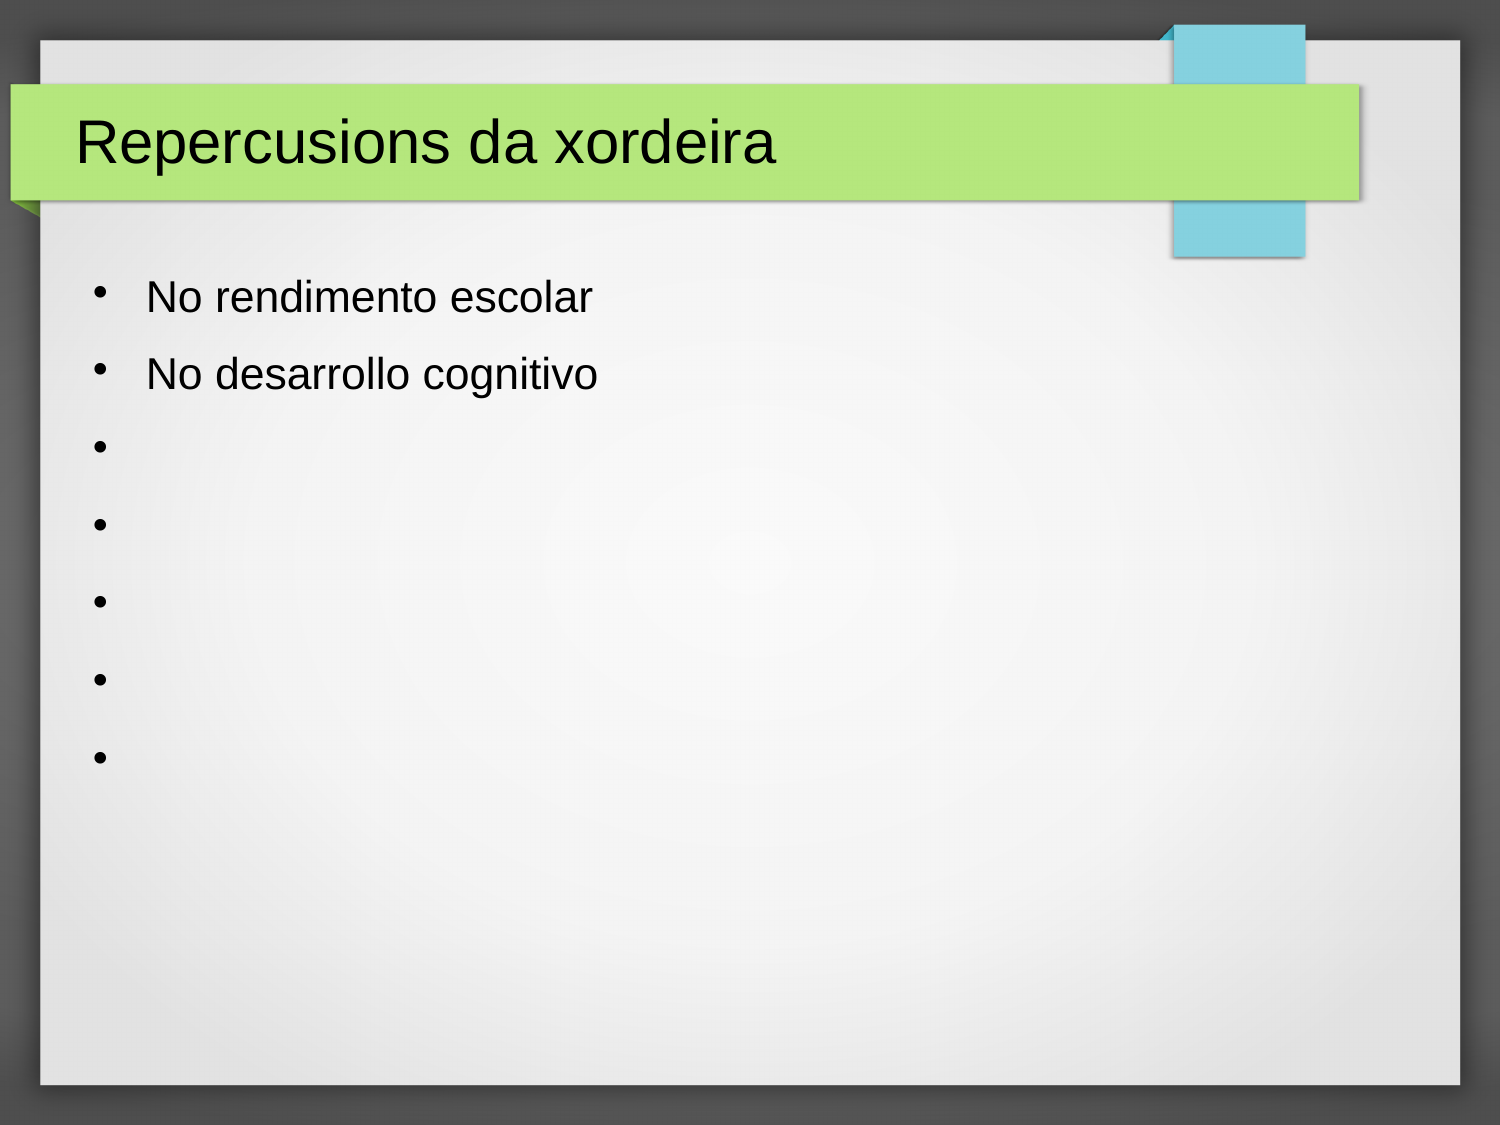

Repercusions da xordeira
No rendimento escolar
No desarrollo cognitivo